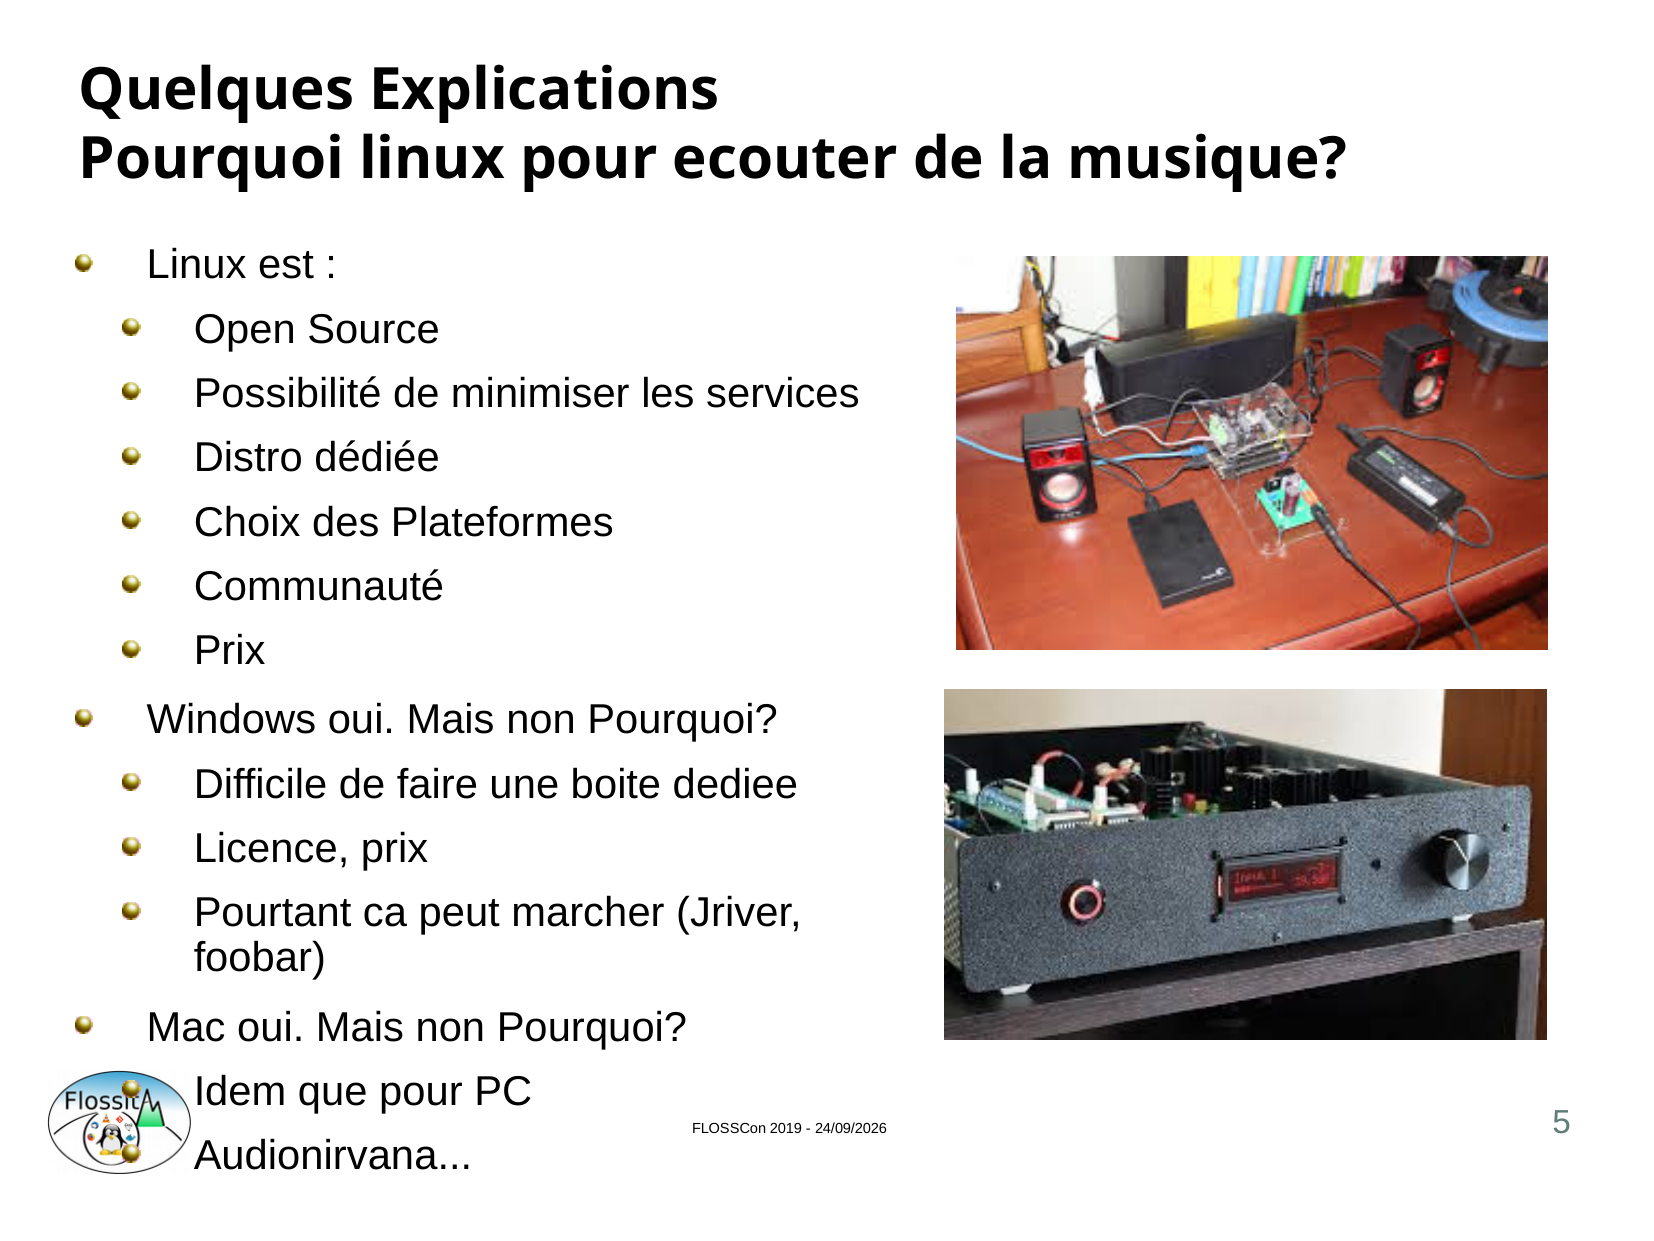

Quelques Explications
Pourquoi linux pour ecouter de la musique?
# Linux est :
Open Source
Possibilité de minimiser les services
Distro dédiée
Choix des Plateformes
Communauté
Prix
Windows oui. Mais non Pourquoi?
Difficile de faire une boite dediee
Licence, prix
Pourtant ca peut marcher (Jriver, foobar)
Mac oui. Mais non Pourquoi?
Idem que pour PC
Audionirvana...
5